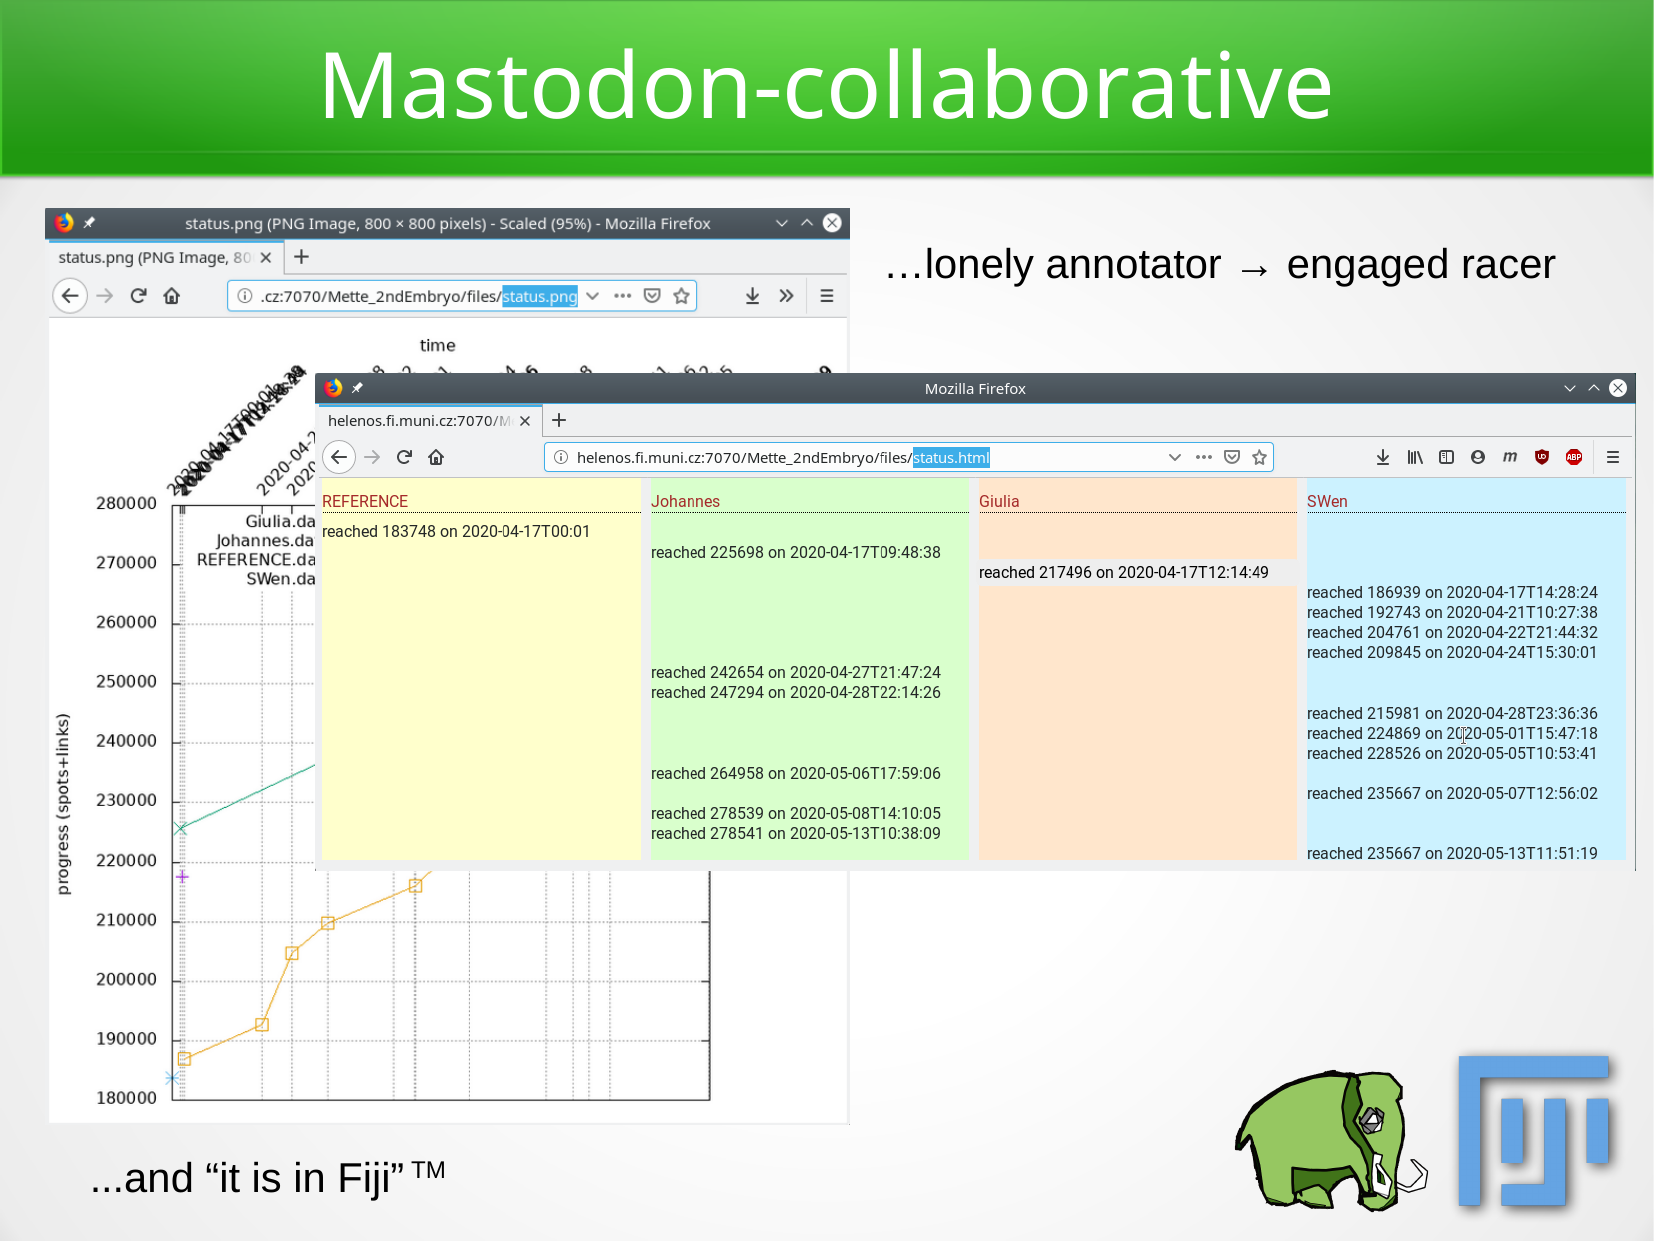

# Mastodon-collaborative
 …lonely annotator → engaged racer
...and “it is in Fiji” TM